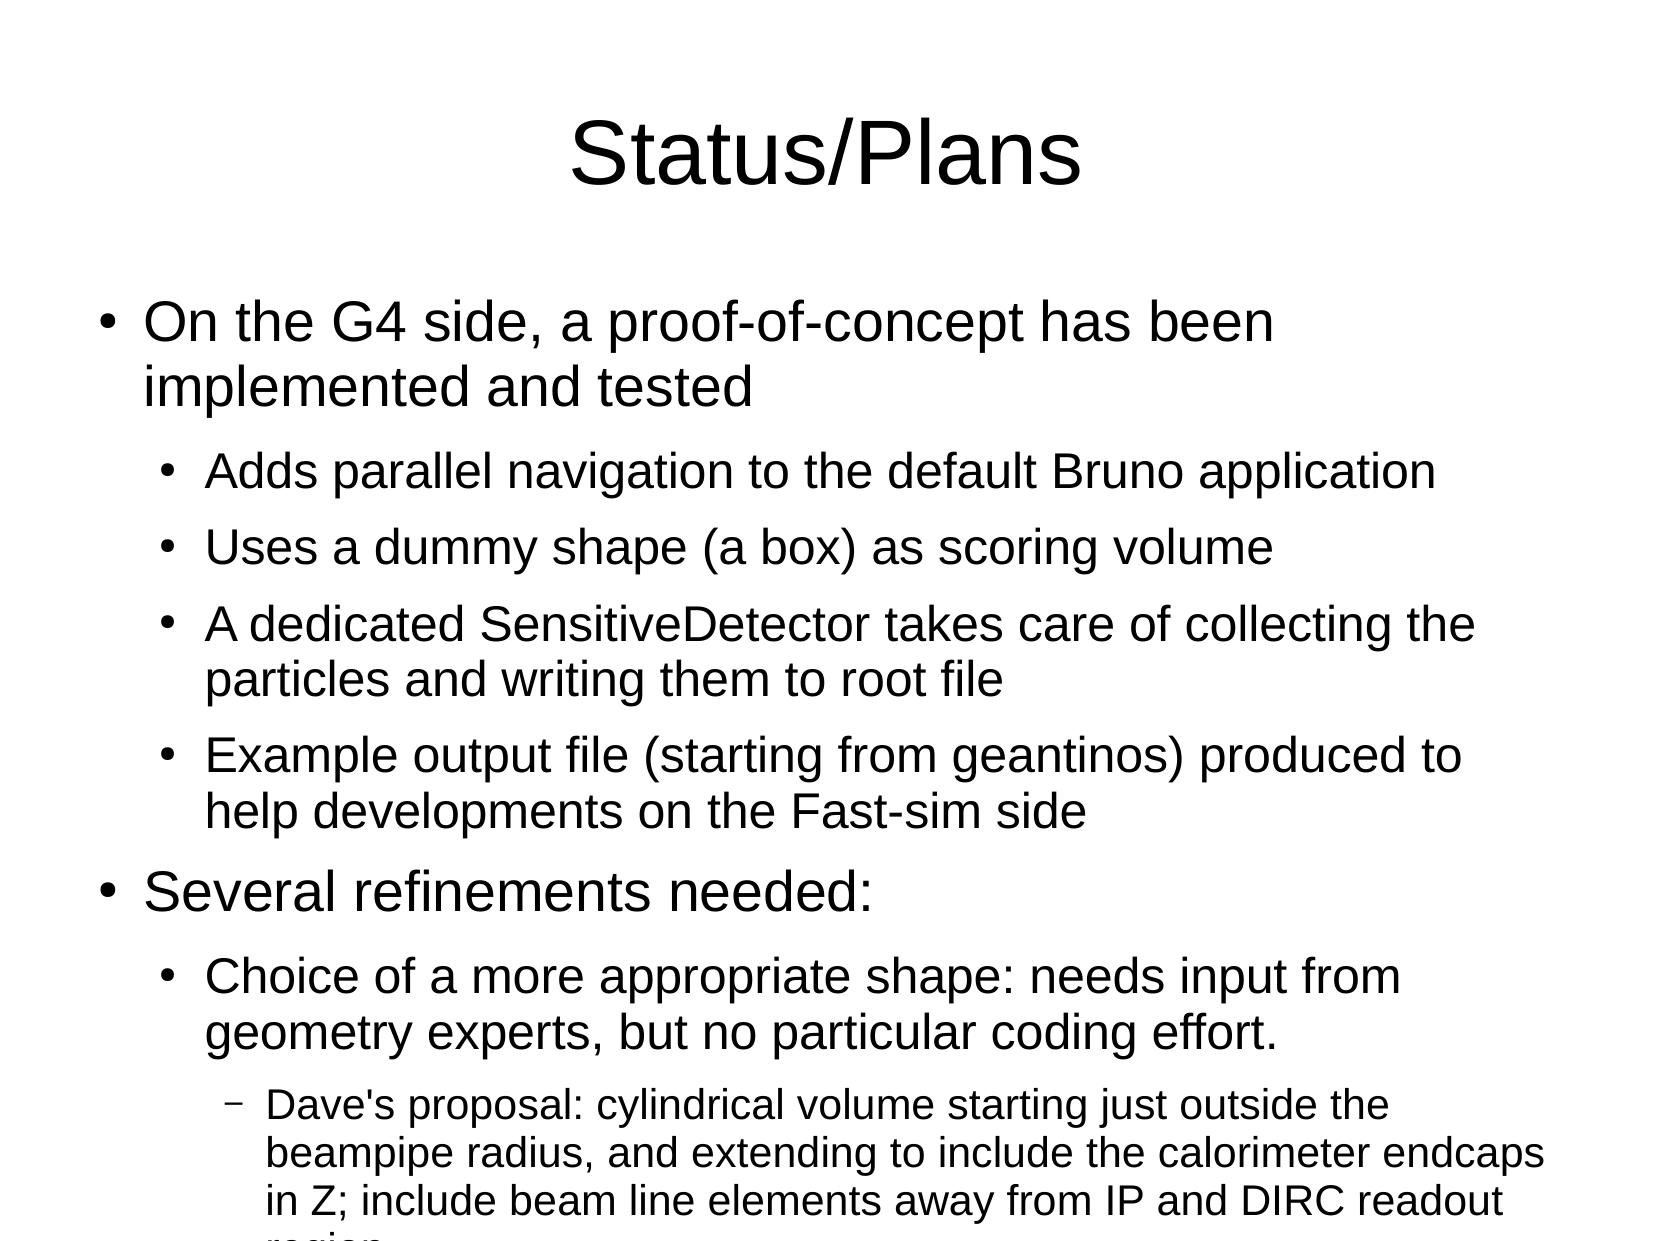

# Status/Plans
On the G4 side, a proof-of-concept has been implemented and tested
Adds parallel navigation to the default Bruno application
Uses a dummy shape (a box) as scoring volume
A dedicated SensitiveDetector takes care of collecting the particles and writing them to root file
Example output file (starting from geantinos) produced to help developments on the Fast-sim side
Several refinements needed:
Choice of a more appropriate shape: needs input from geometry experts, but no particular coding effort.
Dave's proposal: cylindrical volume starting just outside the beampipe radius, and extending to include the calorimeter endcaps in Z; include beam line elements away from IP and DIRC readout region
Produce output files with real bg events